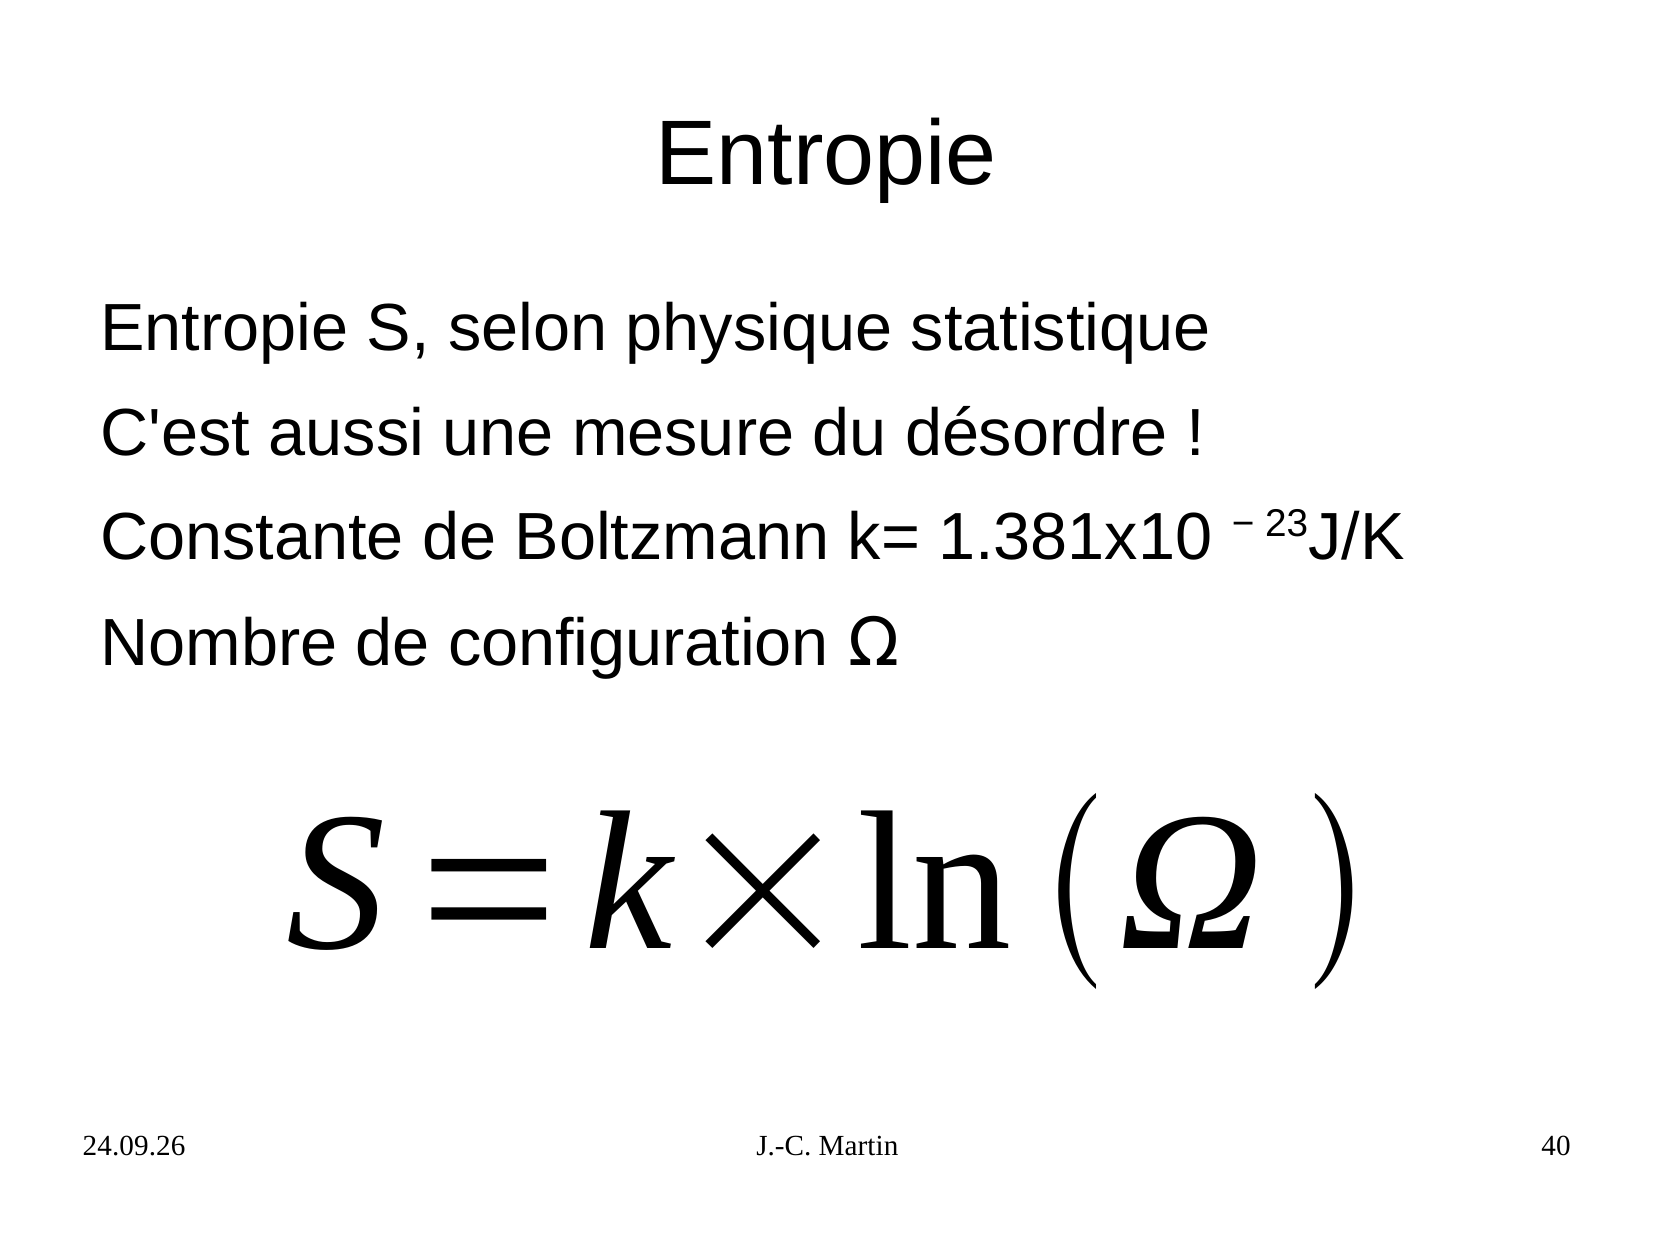

# Entropie
Entropie S, selon physique statistique
C'est aussi une mesure du désordre !
Constante de Boltzmann k= 1.381x10 − 23J/K
Nombre de configuration Ω
J.-C. Martin
40